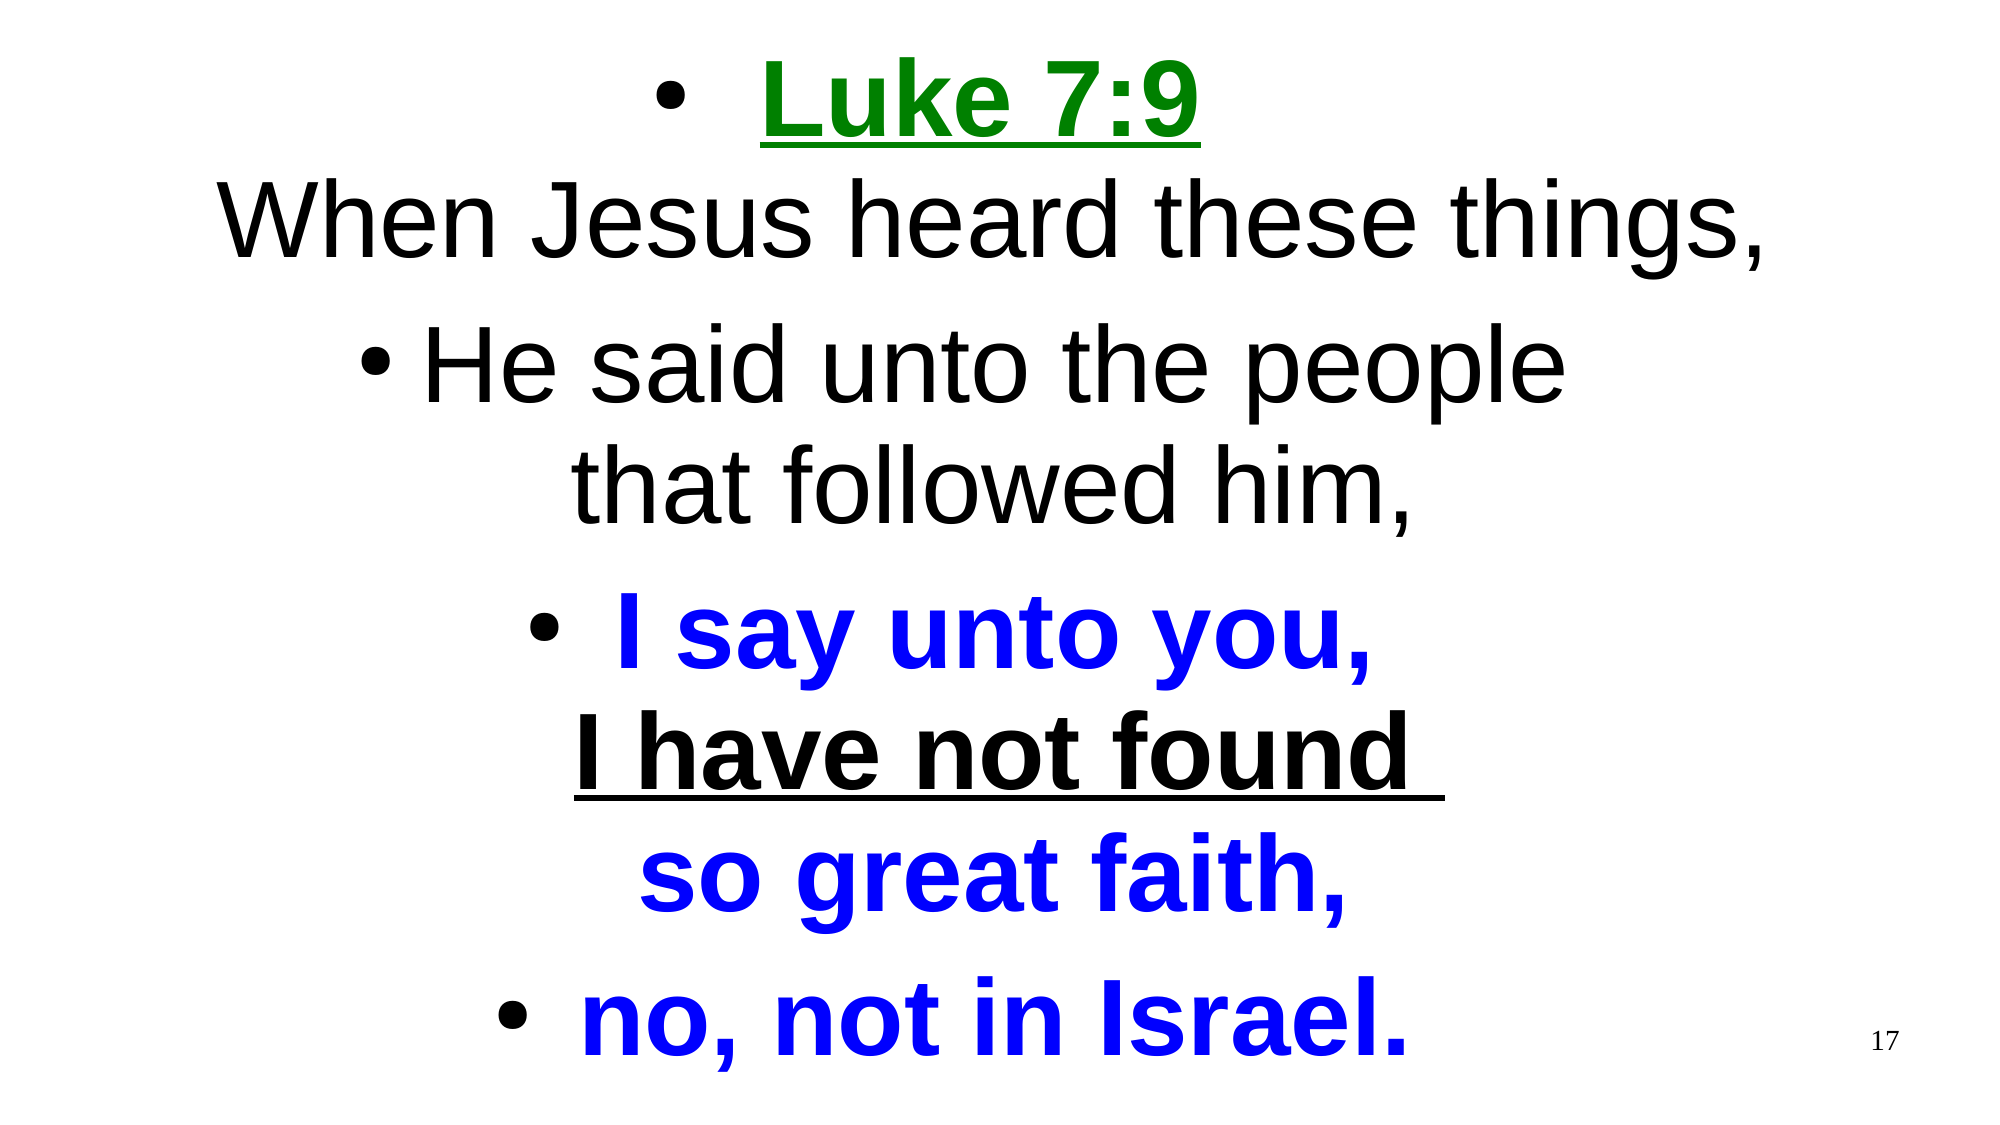

# Luke 7:9  When Jesus heard these things,
He said unto the people
that followed him,
I say unto you,
I have not found
so great faith,
no, not in Israel.
17